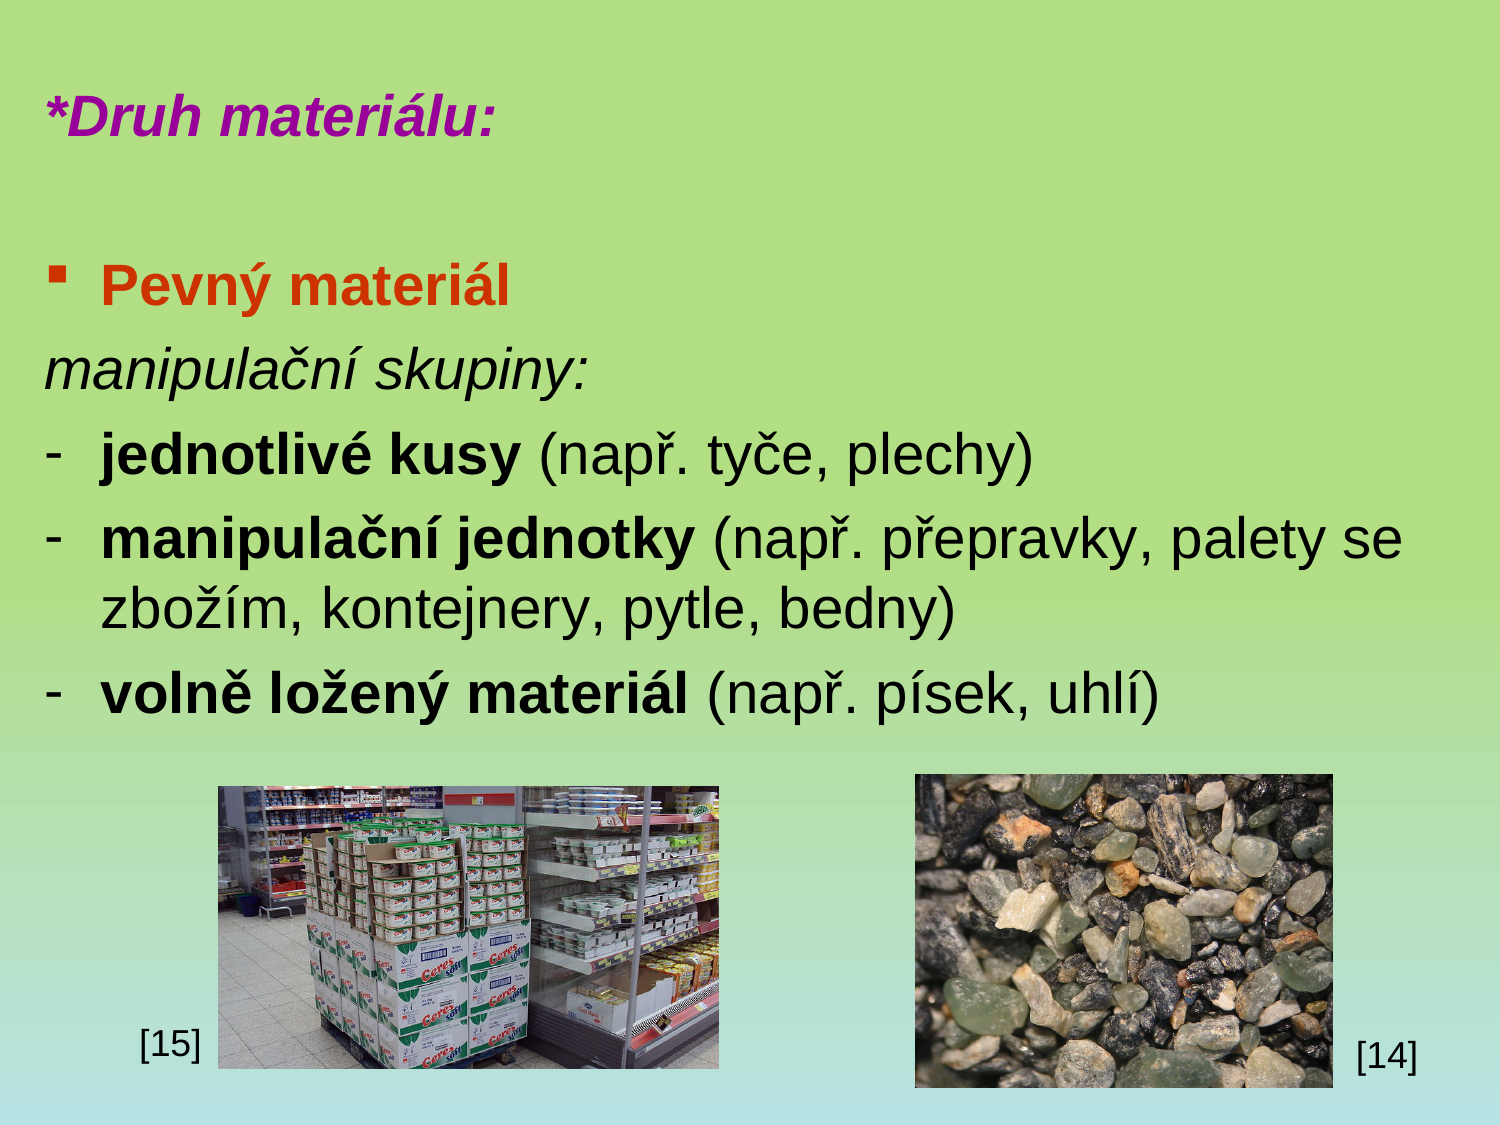

# *Druh materiálu:
Pevný materiál
manipulační skupiny:
jednotlivé kusy (např. tyče, plechy)
manipulační jednotky (např. přepravky, palety se zbožím, kontejnery, pytle, bedny)
volně ložený materiál (např. písek, uhlí)
[15]
[14]